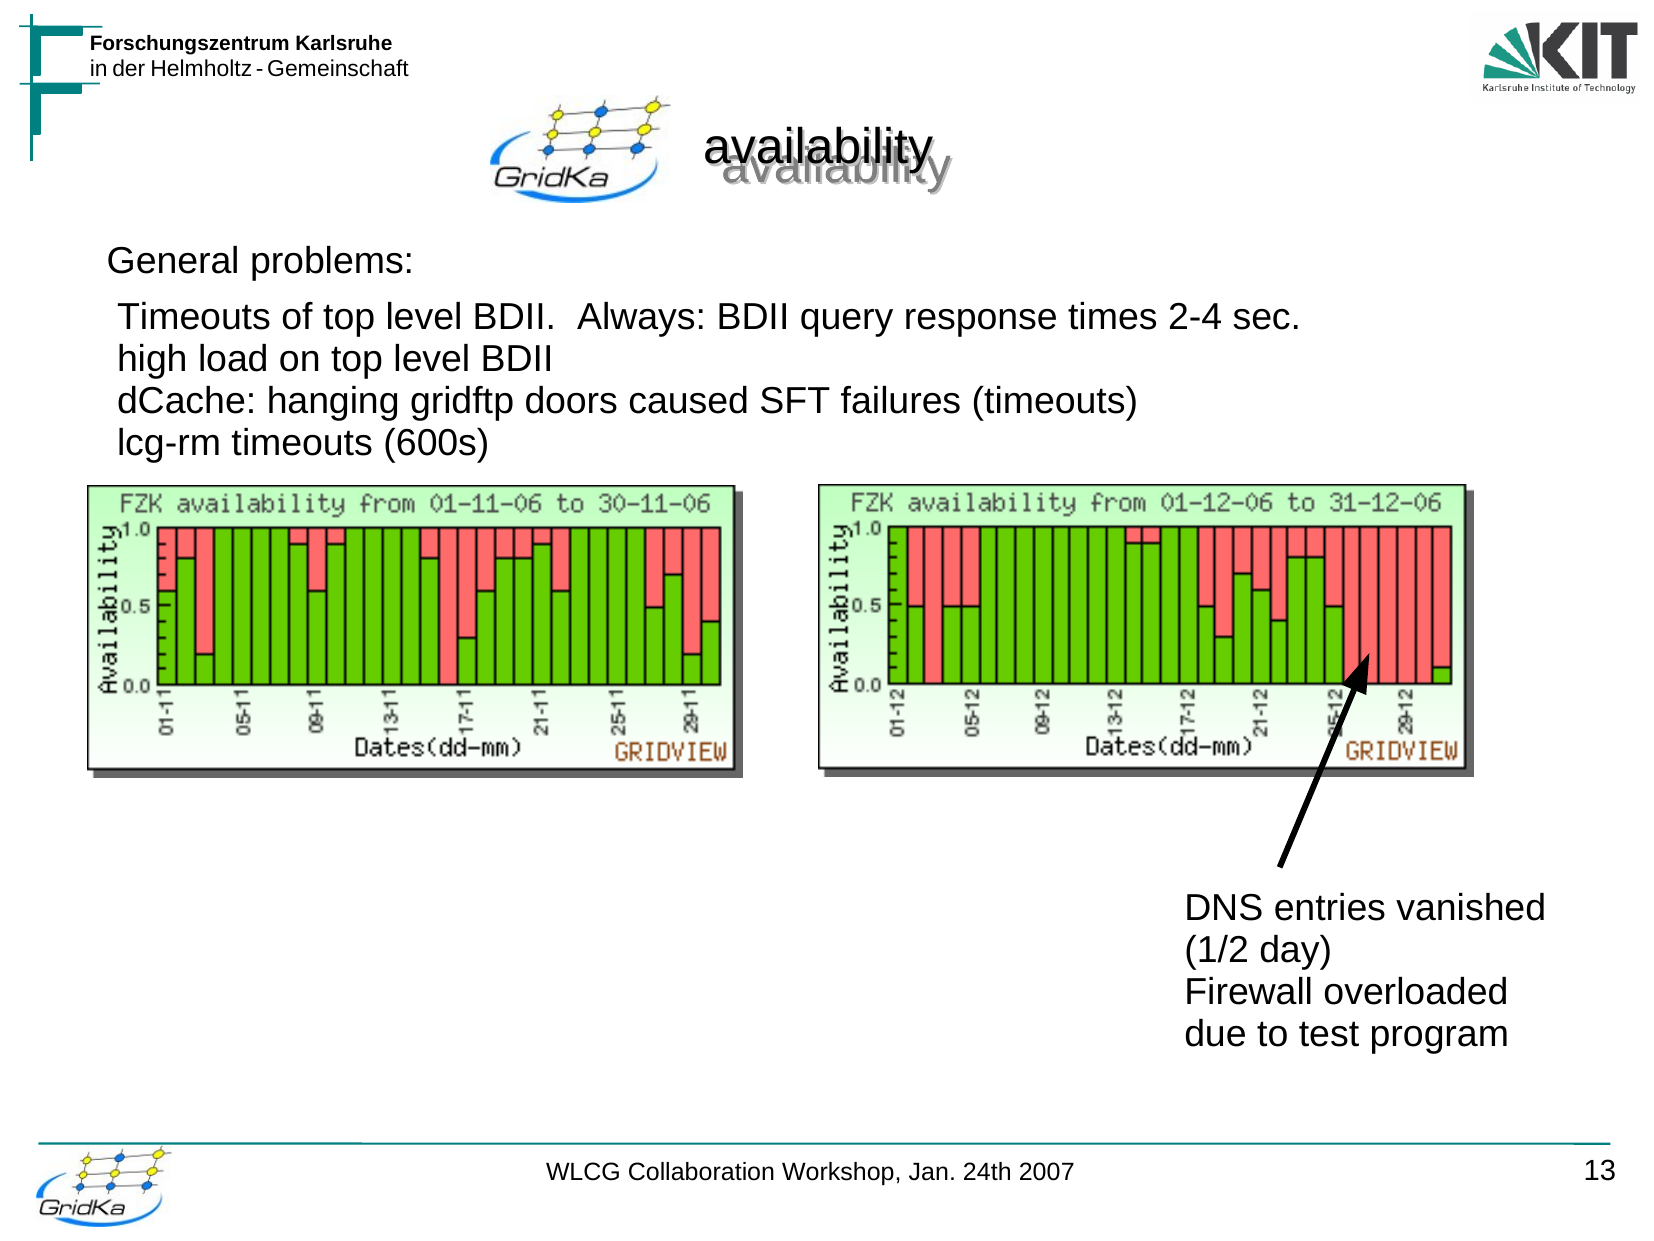

availability
General problems:
 Timeouts of top level BDII. Always: BDII query response times 2-4 sec.
 high load on top level BDII
 dCache: hanging gridftp doors caused SFT failures (timeouts)
 lcg-rm timeouts (600s)
DNS entries vanished
(1/2 day)
Firewall overloaded
due to test program